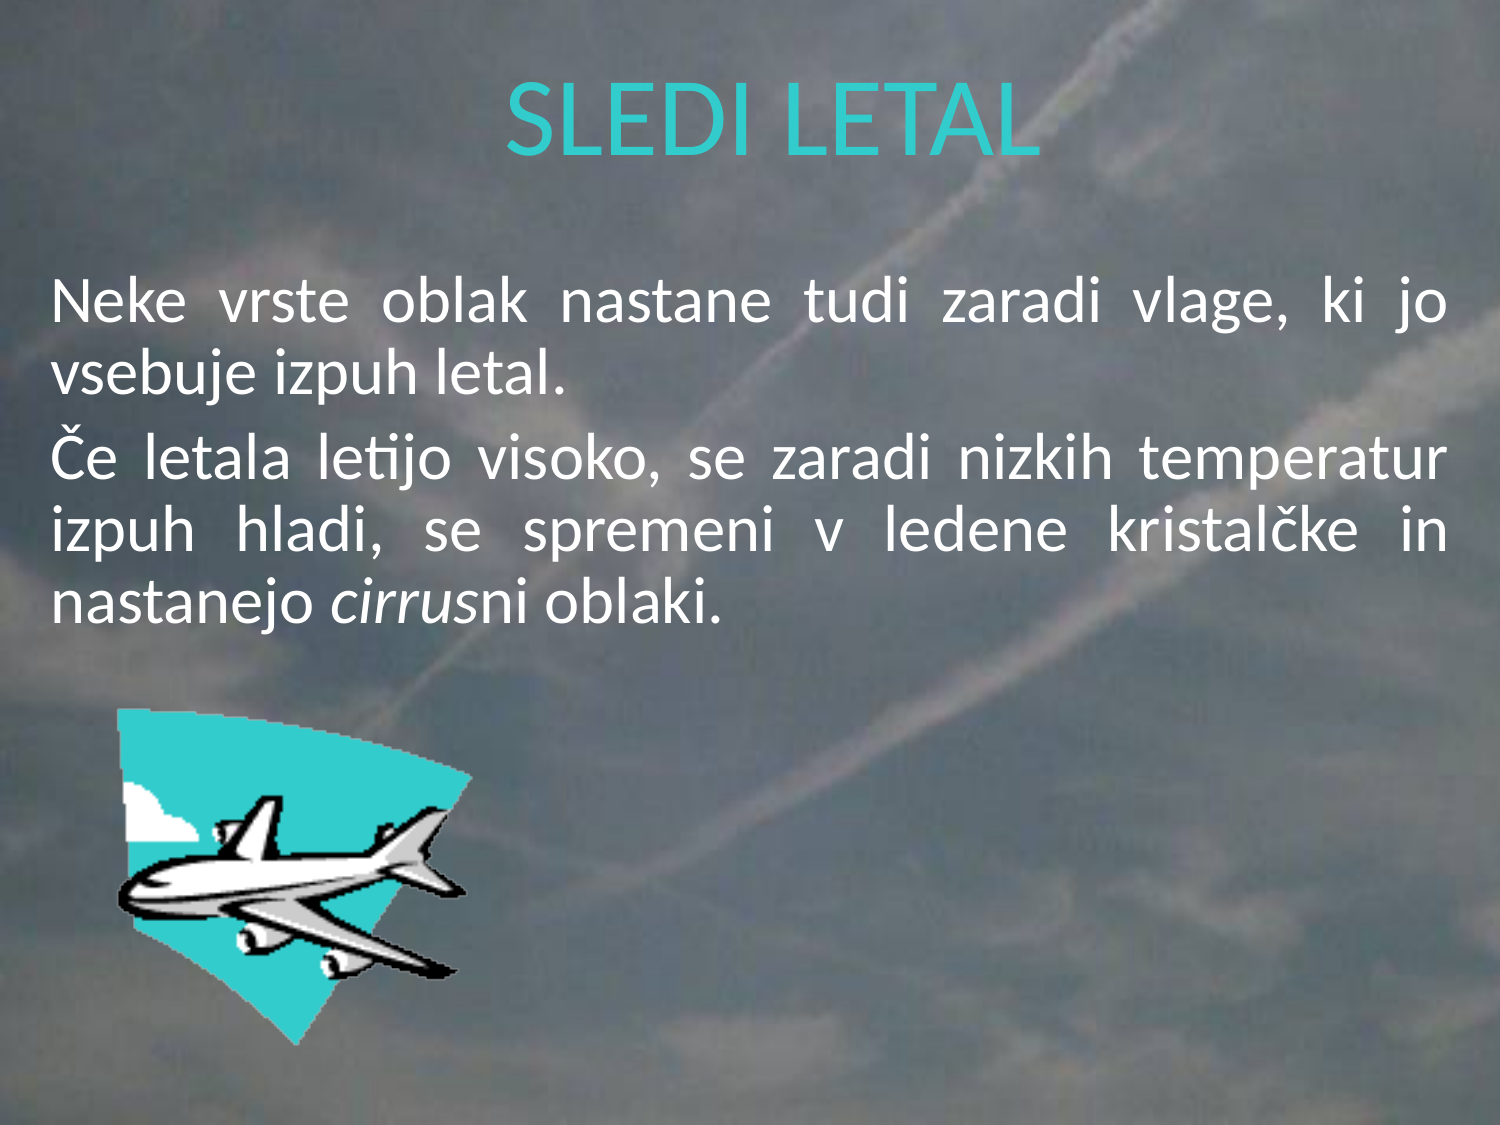

SLEDI LETAL
#
Neke vrste oblak nastane tudi zaradi vlage, ki jo vsebuje izpuh letal.
Če letala letijo visoko, se zaradi nizkih temperatur izpuh hladi, se spremeni v ledene kristalčke in nastanejo cirrusni oblaki.